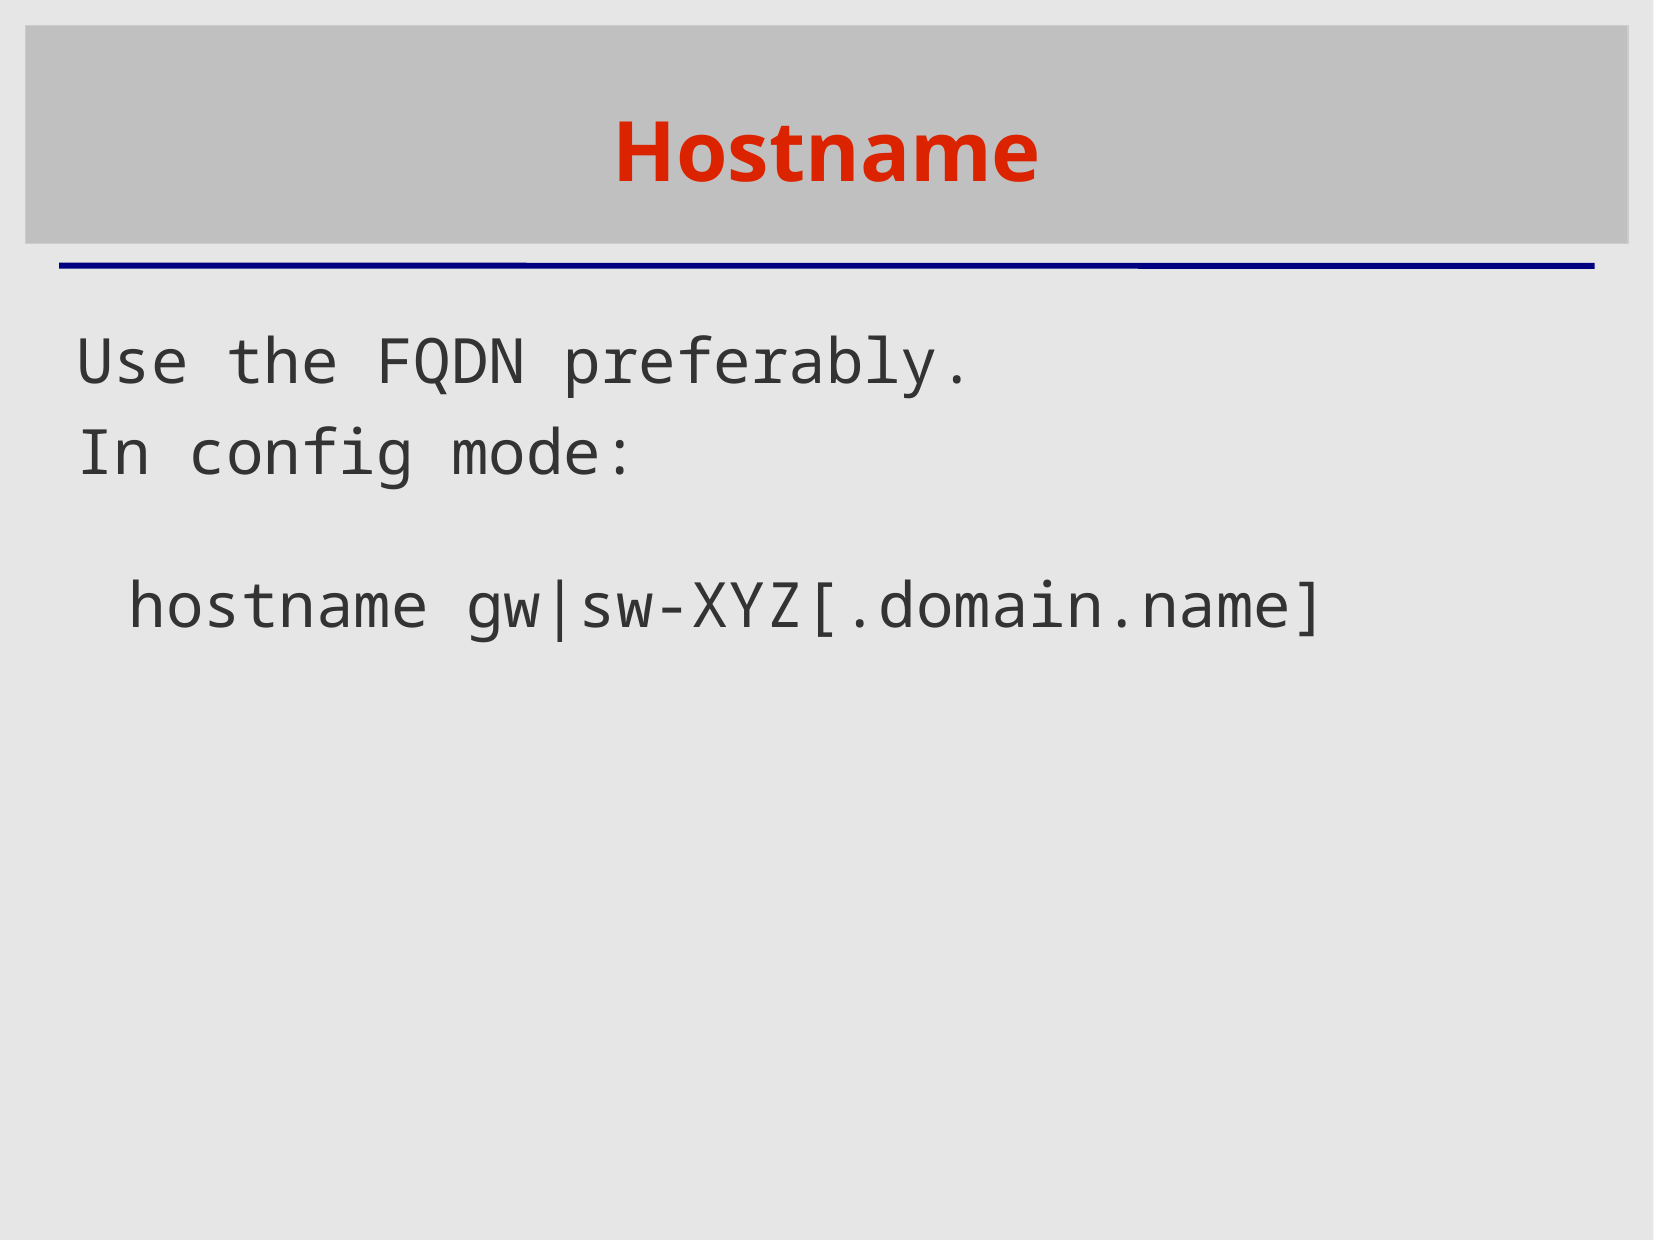

# Hostname
Use the FQDN preferably.
In config mode:
hostname gw|sw-XYZ[.domain.name]